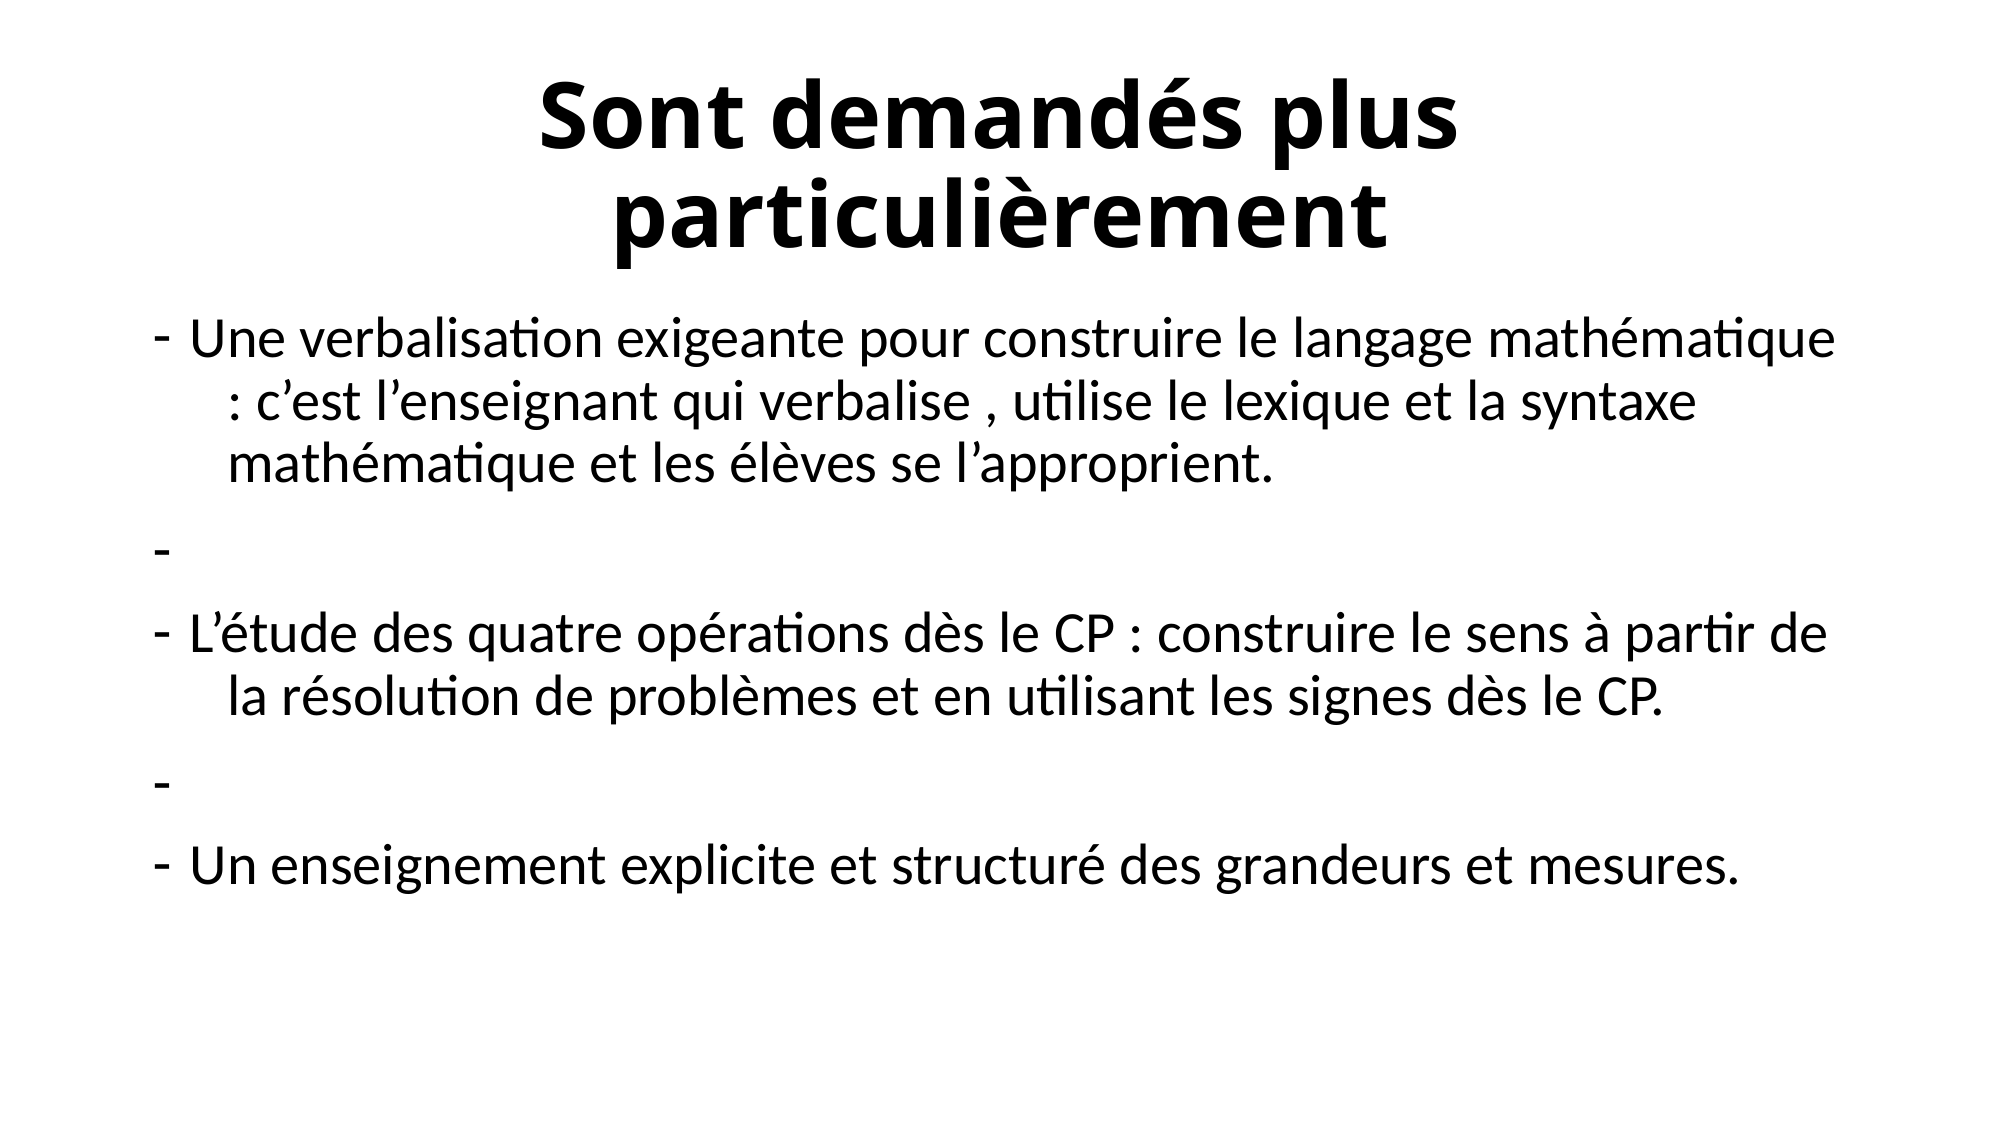

# Sont demandés plus particulièrement
Une verbalisation exigeante pour construire le langage mathématique : c’est l’enseignant qui verbalise , utilise le lexique et la syntaxe mathématique et les élèves se l’approprient.
L’étude des quatre opérations dès le CP : construire le sens à partir de la résolution de problèmes et en utilisant les signes dès le CP.
Un enseignement explicite et structuré des grandeurs et mesures.